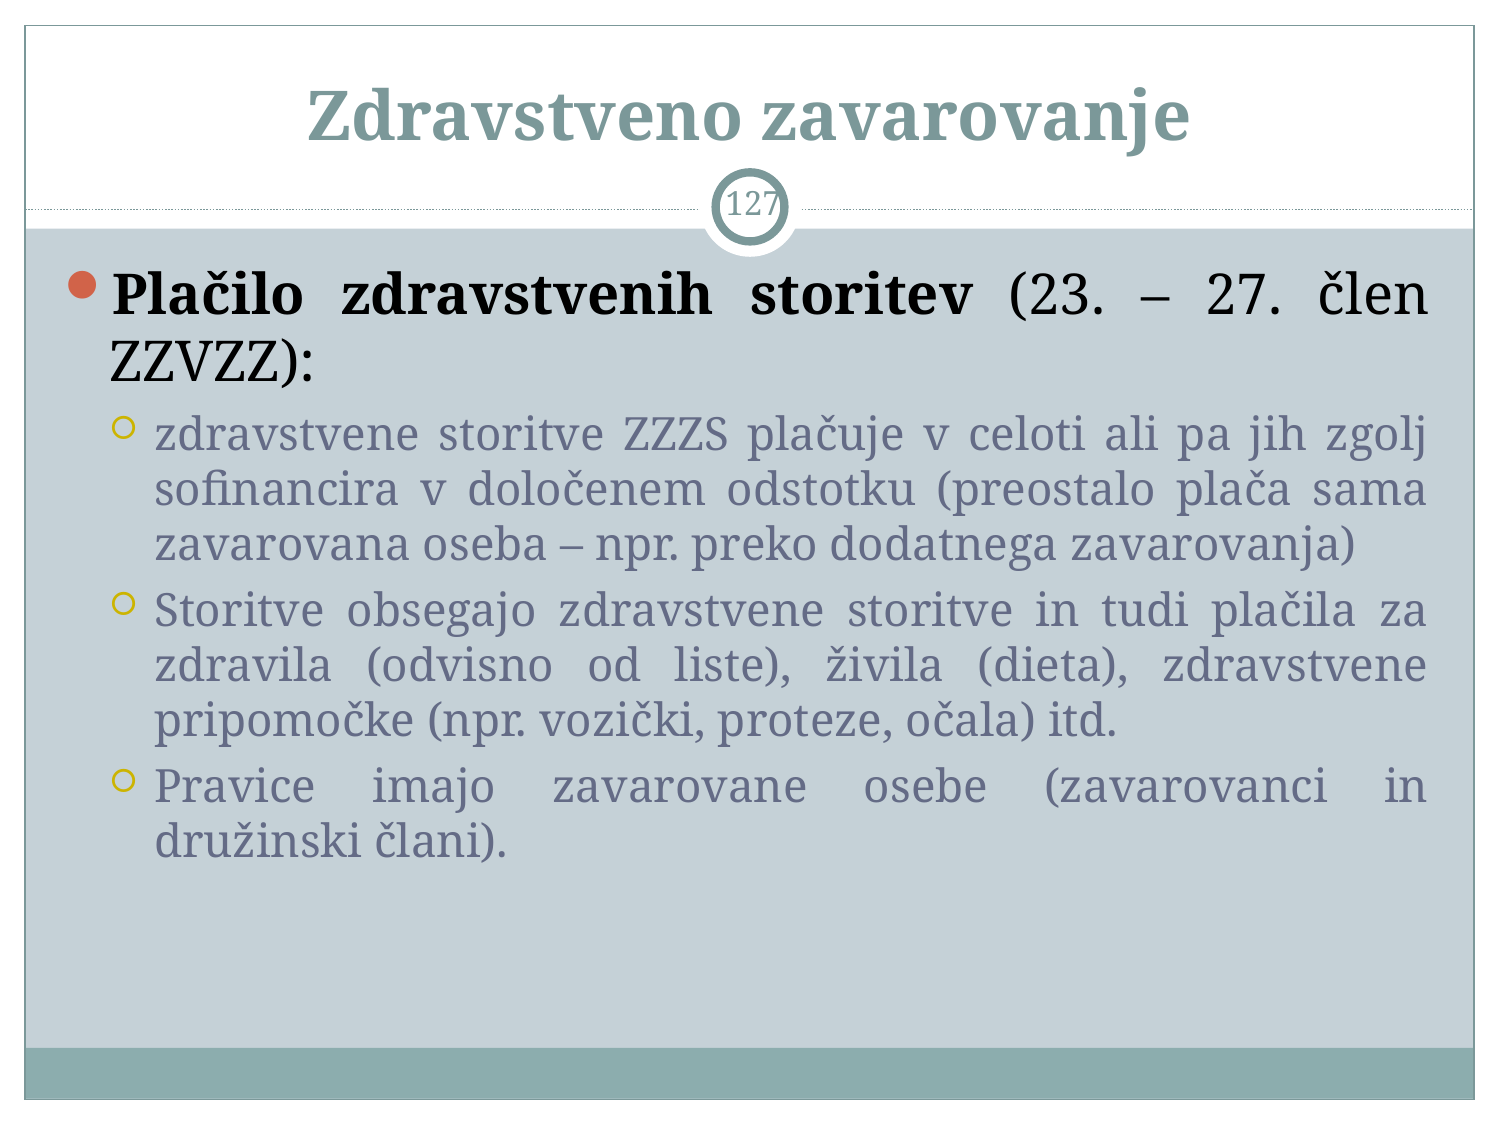

# Zdravstveno zavarovanje
Plačilo zdravstvenih storitev (23. – 27. člen ZZVZZ):
zdravstvene storitve ZZZS plačuje v celoti ali pa jih zgolj sofinancira v določenem odstotku (preostalo plača sama zavarovana oseba – npr. preko dodatnega zavarovanja)
Storitve obsegajo zdravstvene storitve in tudi plačila za zdravila (odvisno od liste), živila (dieta), zdravstvene pripomočke (npr. vozički, proteze, očala) itd.
Pravice imajo zavarovane osebe (zavarovanci in družinski člani).